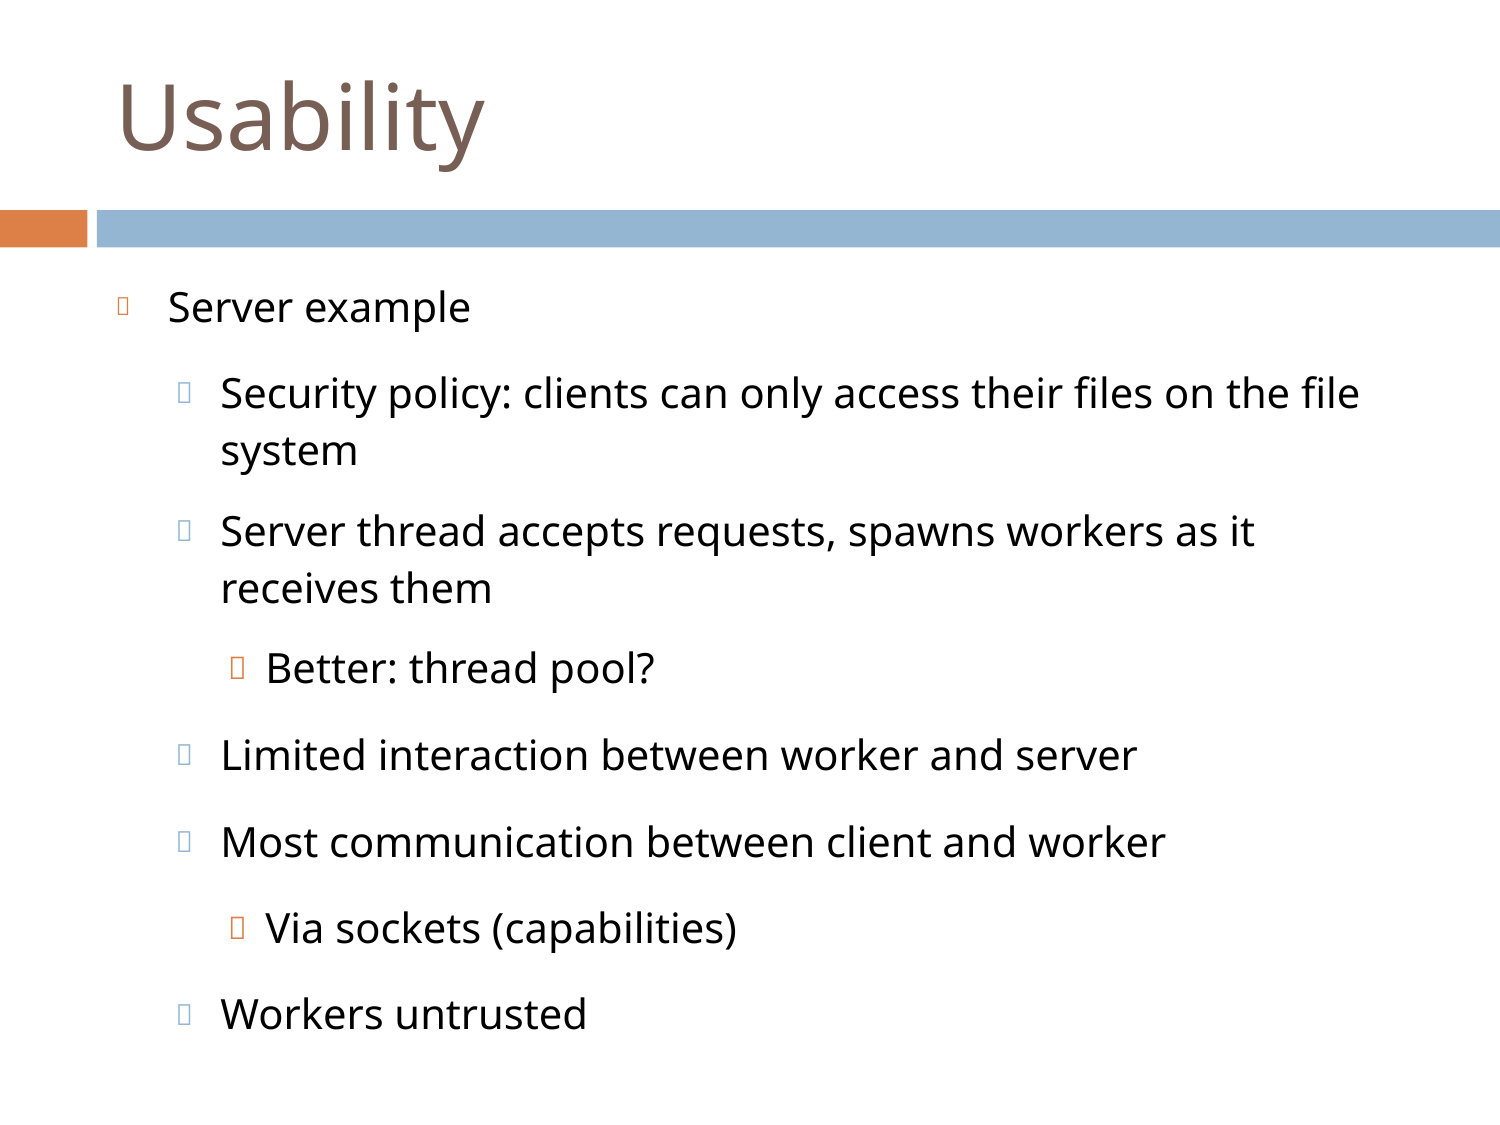

# Usability
Server example
Security policy: clients can only access their files on the file system
Server thread accepts requests, spawns workers as it receives them
Better: thread pool?
Limited interaction between worker and server
Most communication between client and worker
Via sockets (capabilities)
Workers untrusted